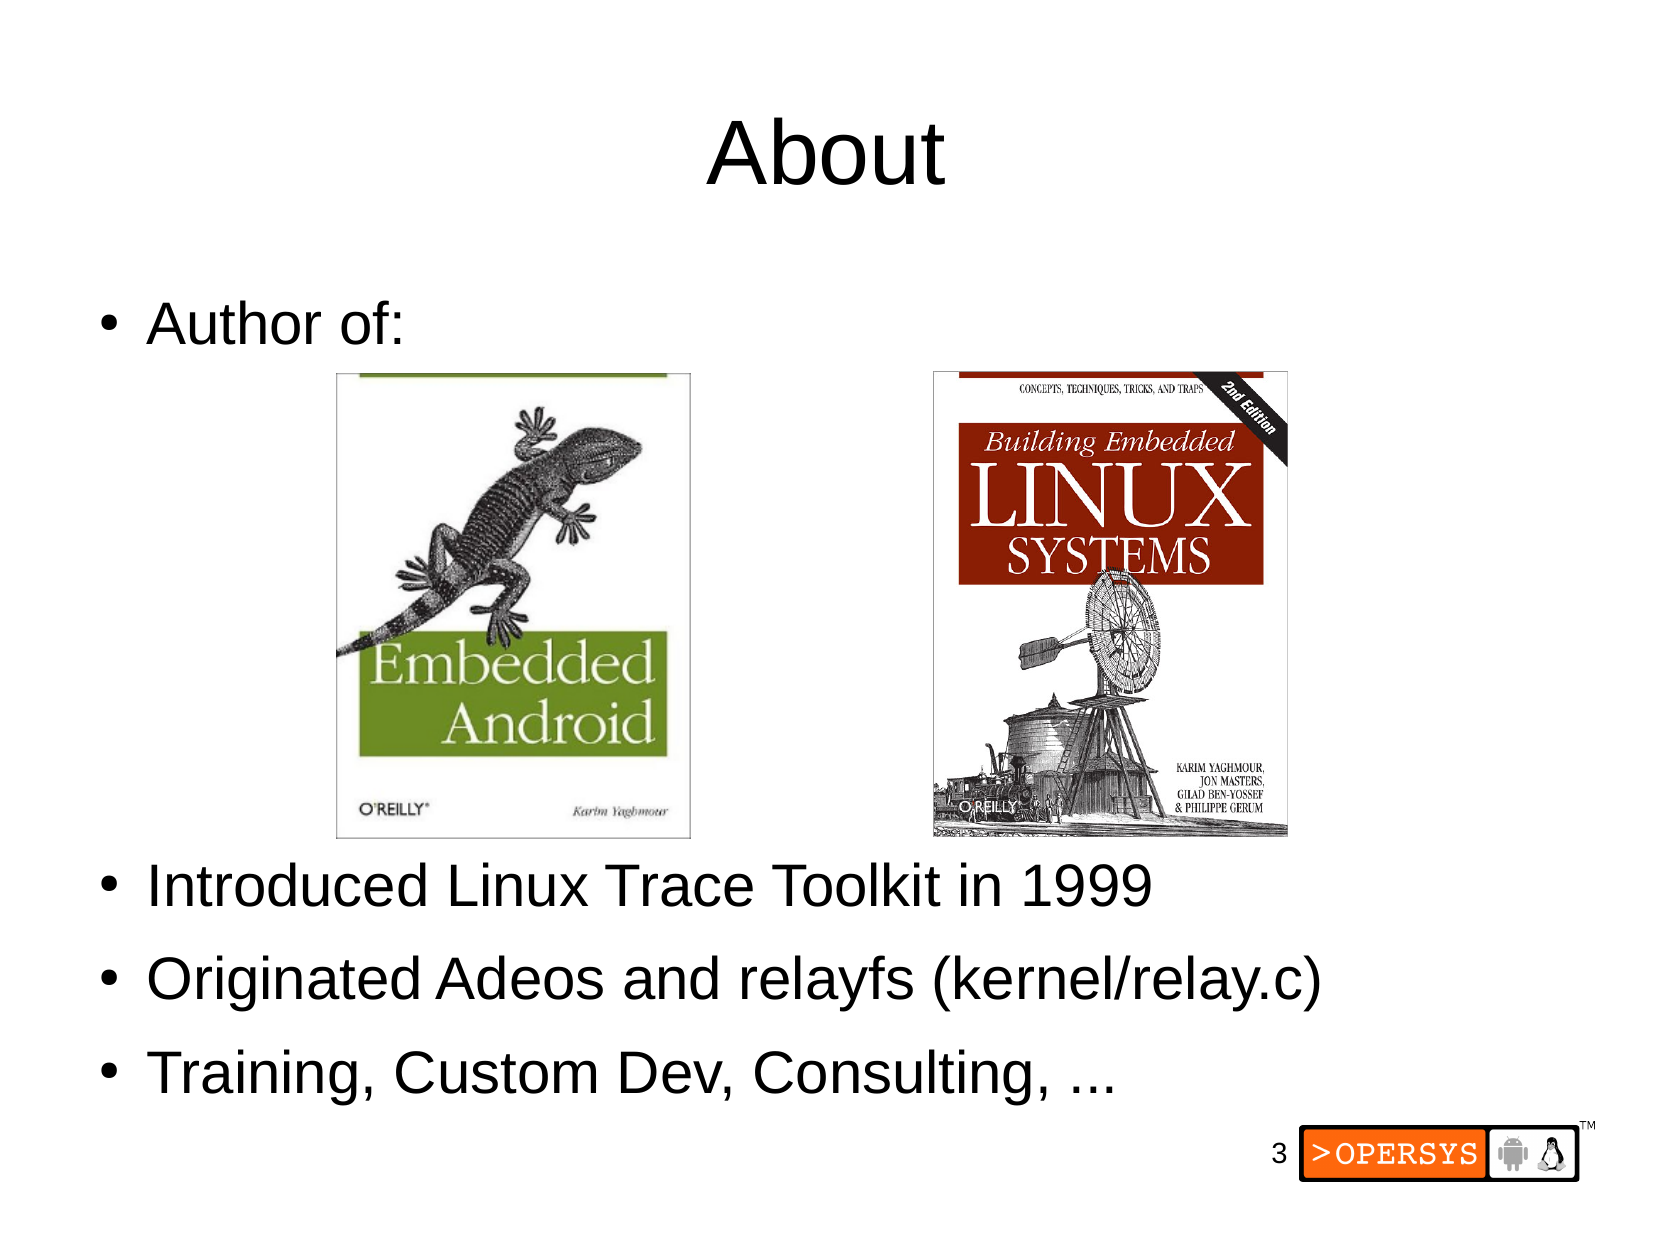

# About
Author of:
Introduced Linux Trace Toolkit in 1999
Originated Adeos and relayfs (kernel/relay.c)
Training, Custom Dev, Consulting, ...